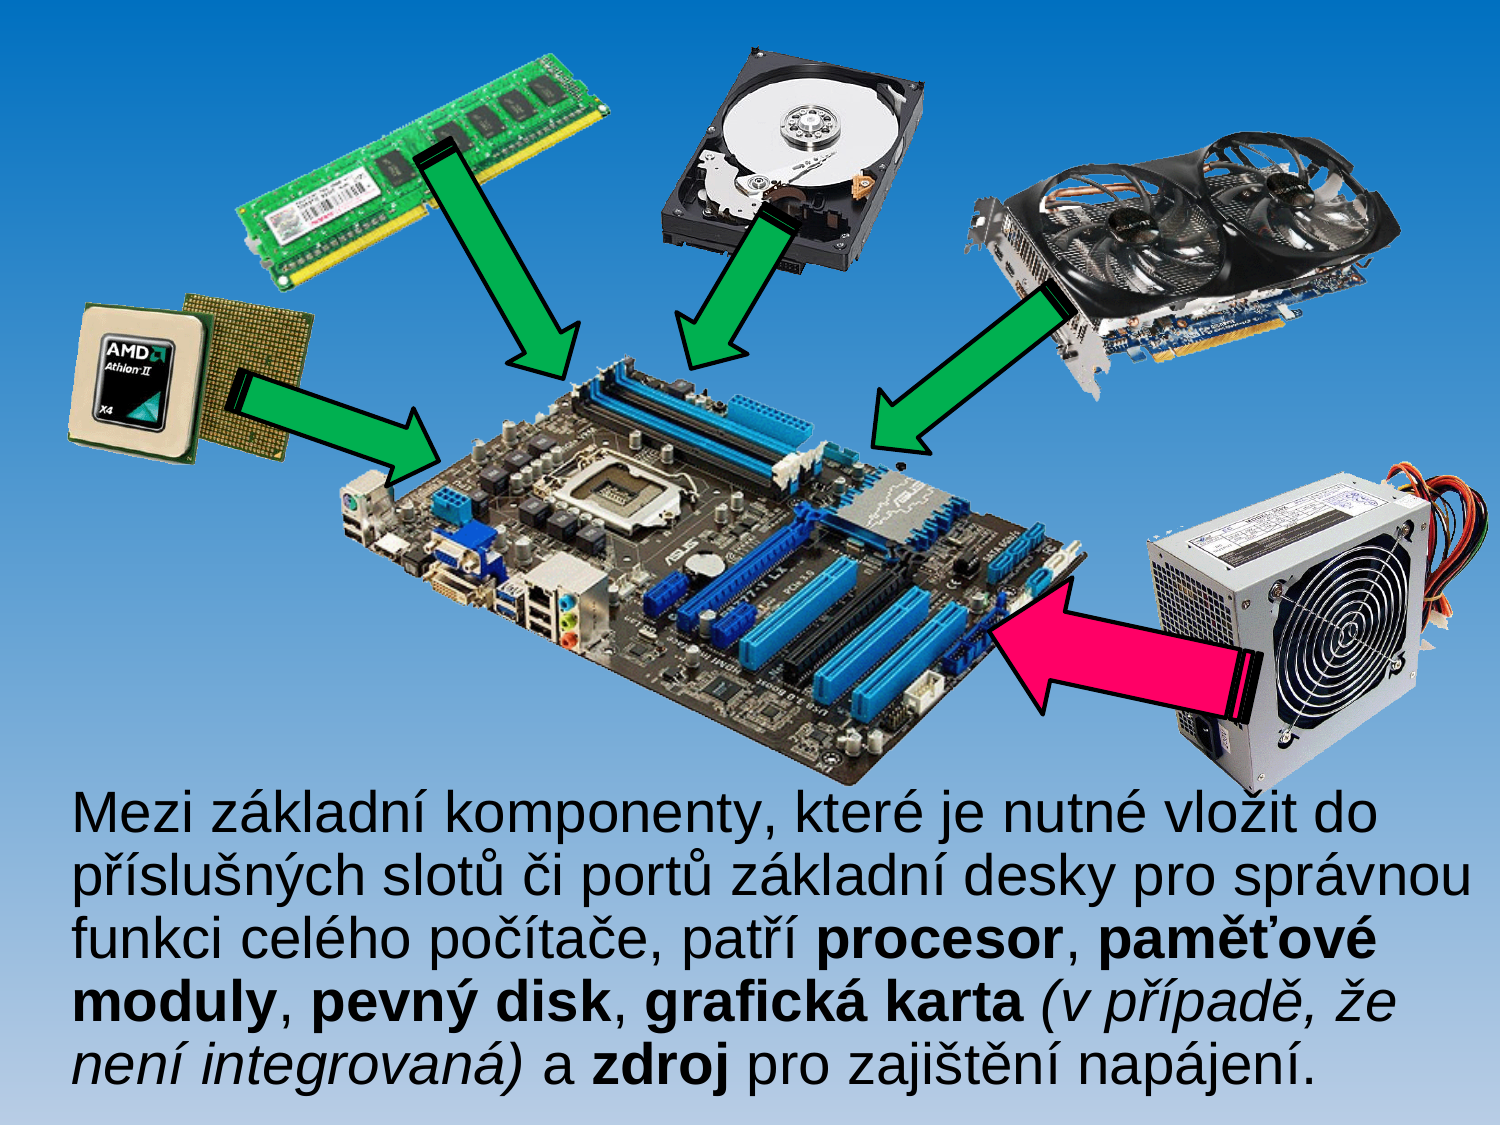

# Mezi základní komponenty, které je nutné vložit do příslušných slotů či portů základní desky pro správnou funkci celého počítače, patří procesor, paměťové moduly, pevný disk, grafická karta (v případě, že není integrovaná) a zdroj pro zajištění napájení.